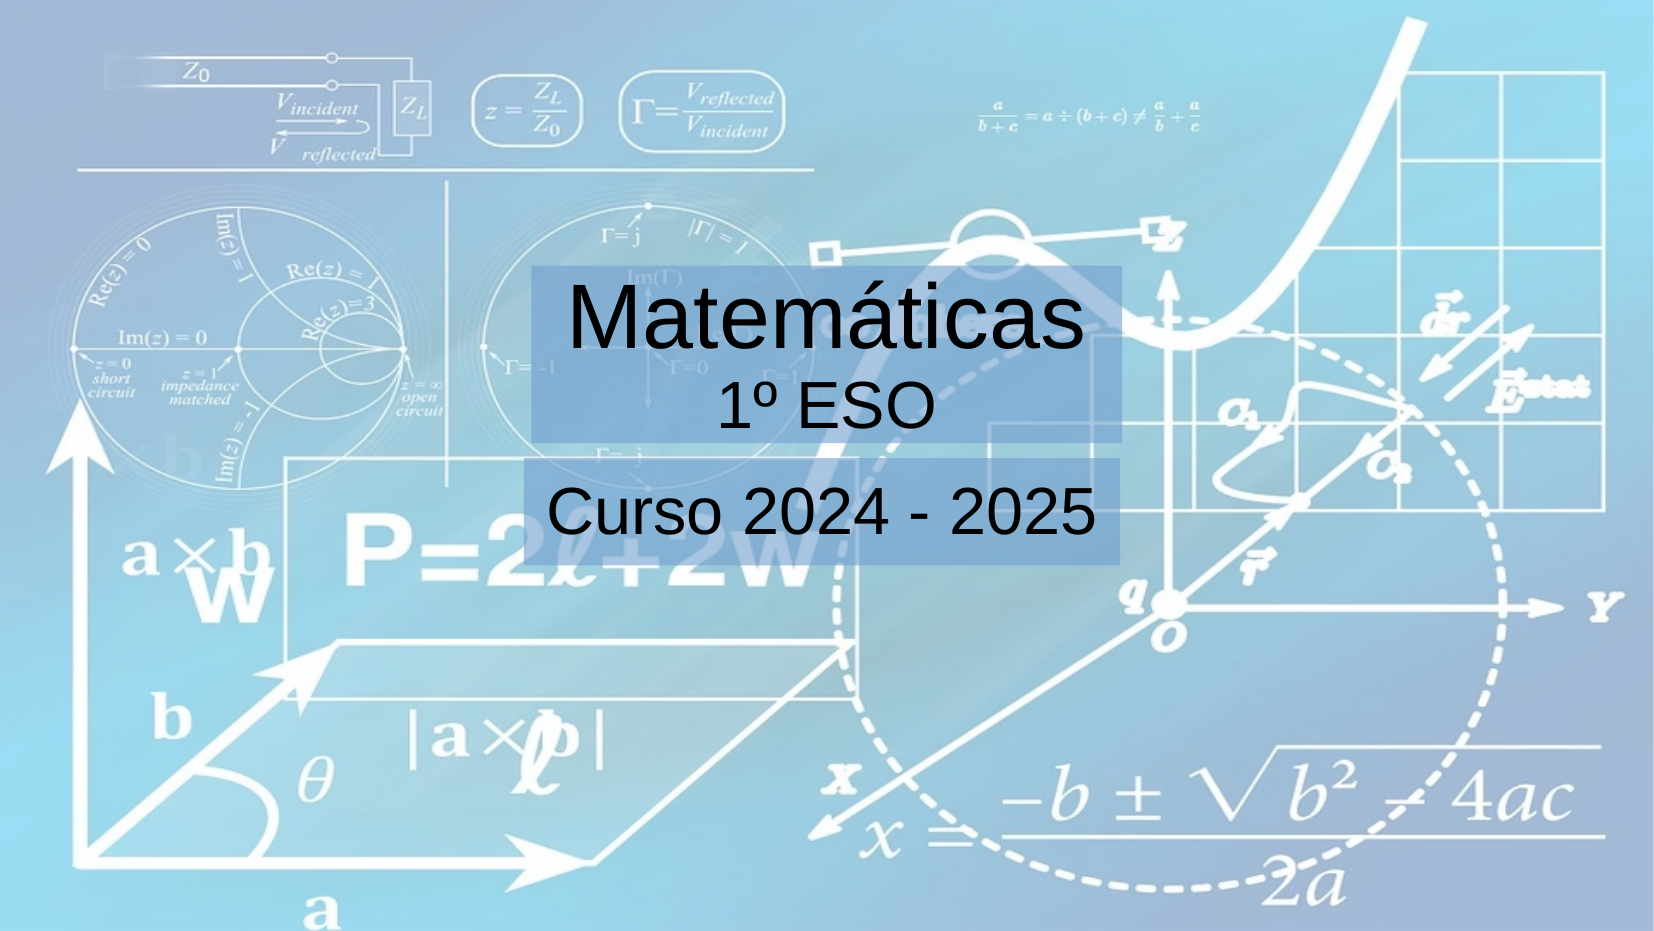

# Matemáticas 1º ESO
Curso 2024 - 2025